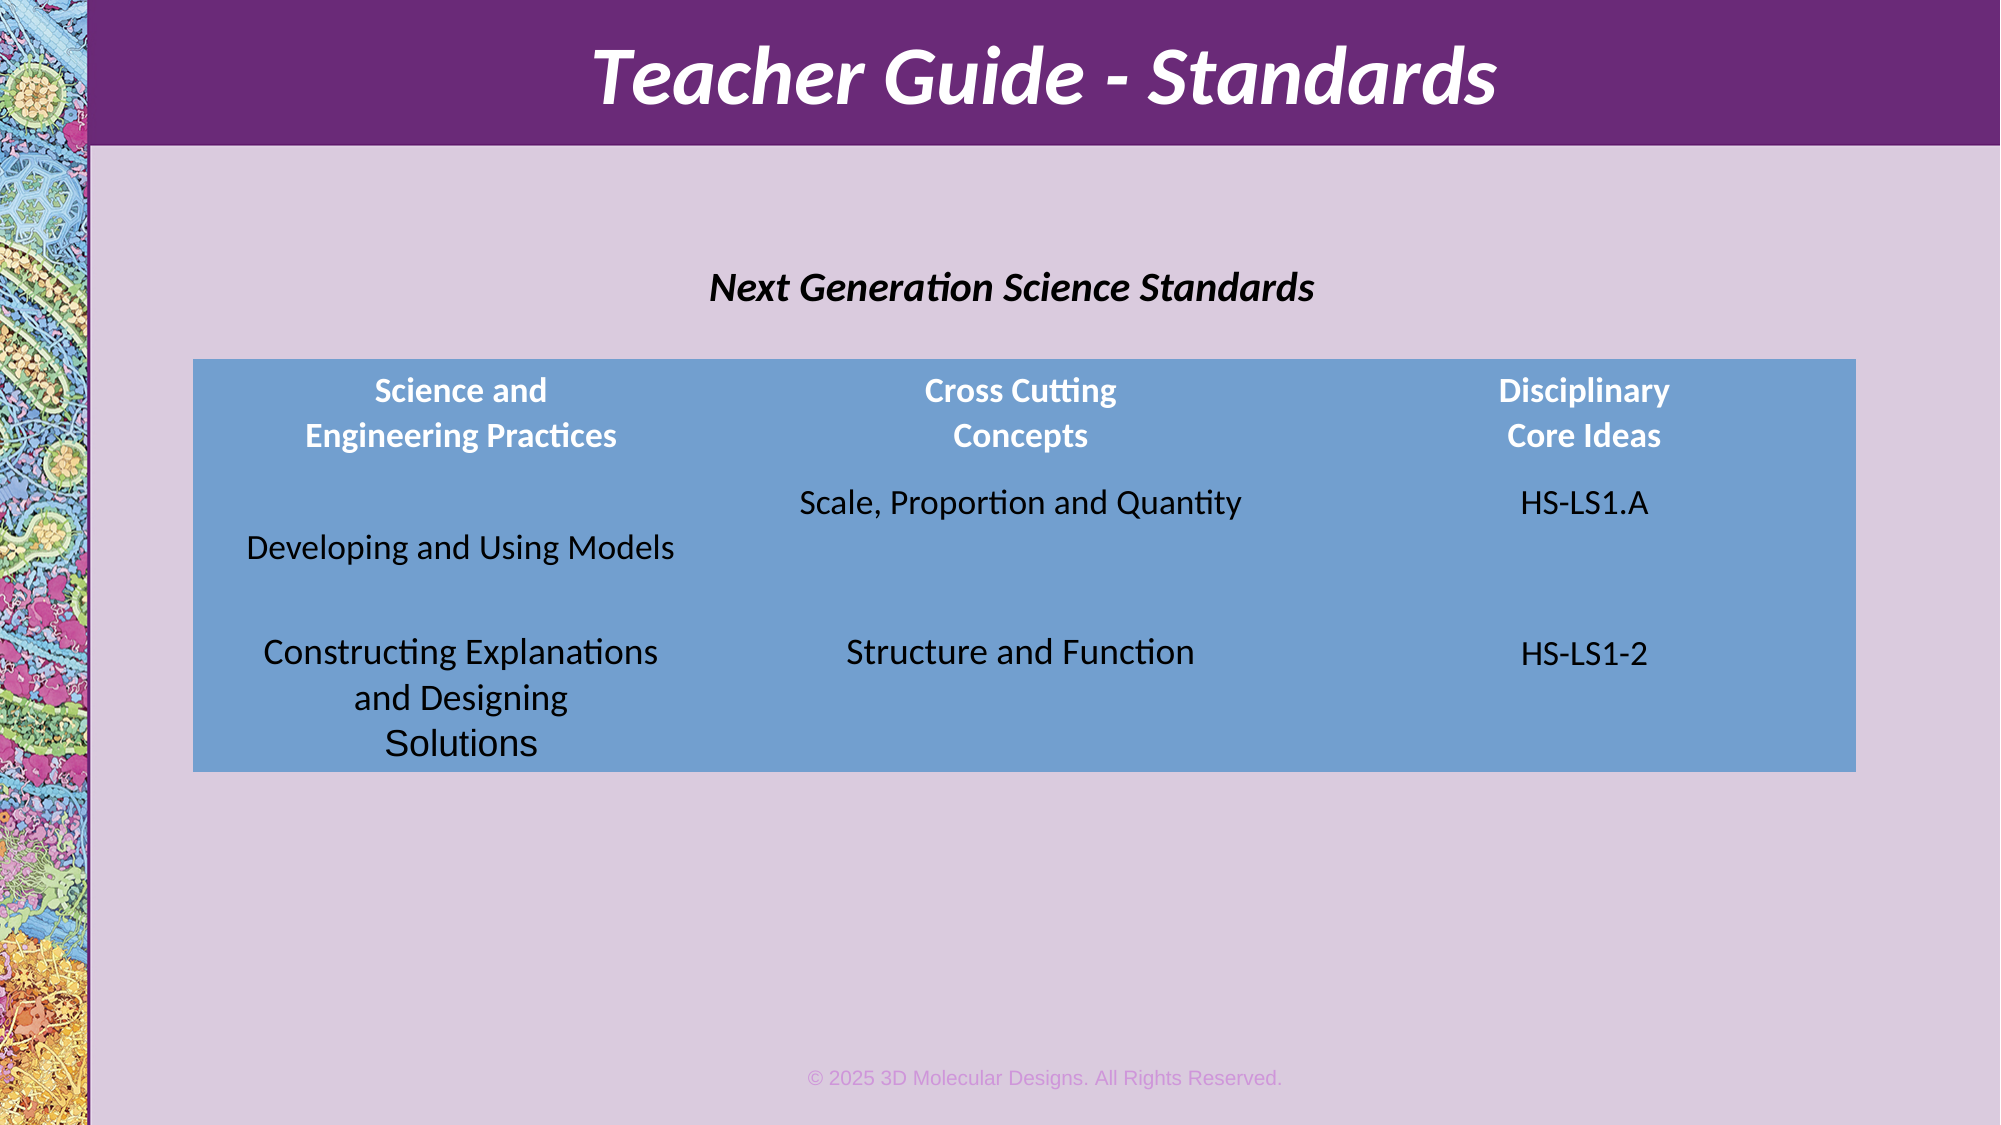

Teacher Guide - Standards
Next Generation Science Standards
| Science and​ Engineering Practices​ | Cross Cutting​ Concepts​ | Disciplinary​ Core Ideas​ |
| --- | --- | --- |
| Developing and Using Models​ ​ | Scale, Proportion and Quantity | HS-LS1.A |
| Constructing Explanations and Designing​ Solutions | Structure and Function​ | HS-LS1-2 |